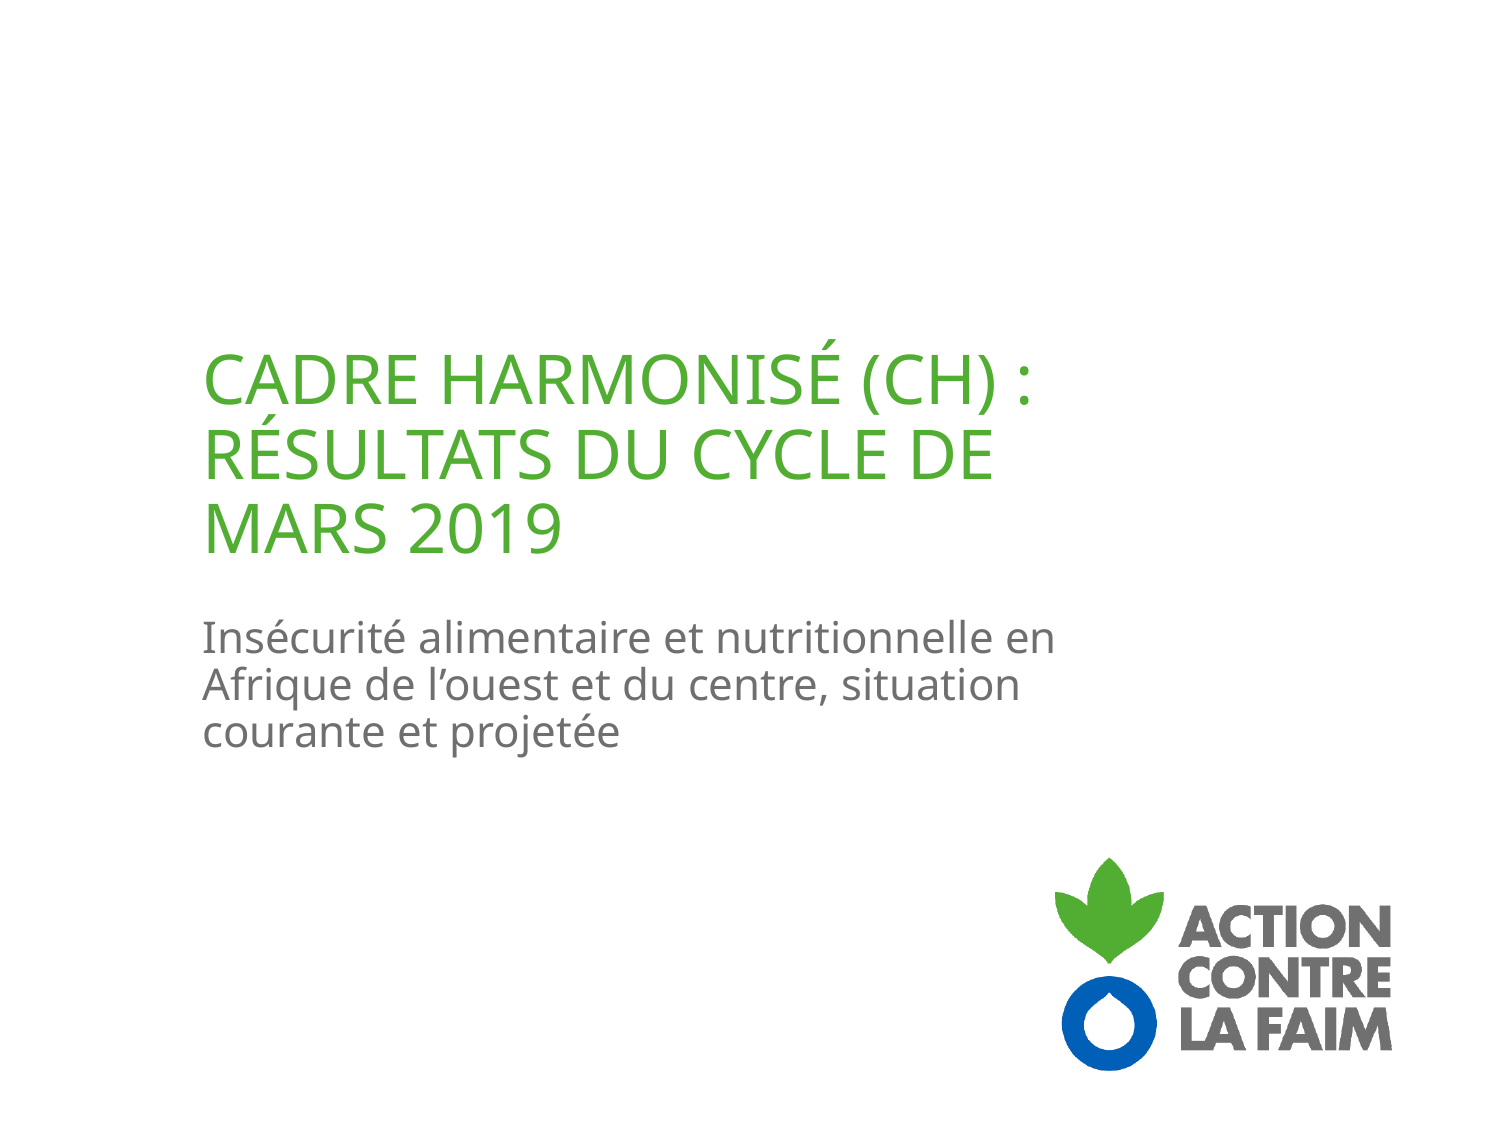

# Cadre harmonisé (CH) : résultats du cycle de Mars 2019
Insécurité alimentaire et nutritionnelle en Afrique de l’ouest et du centre, situation courante et projetée